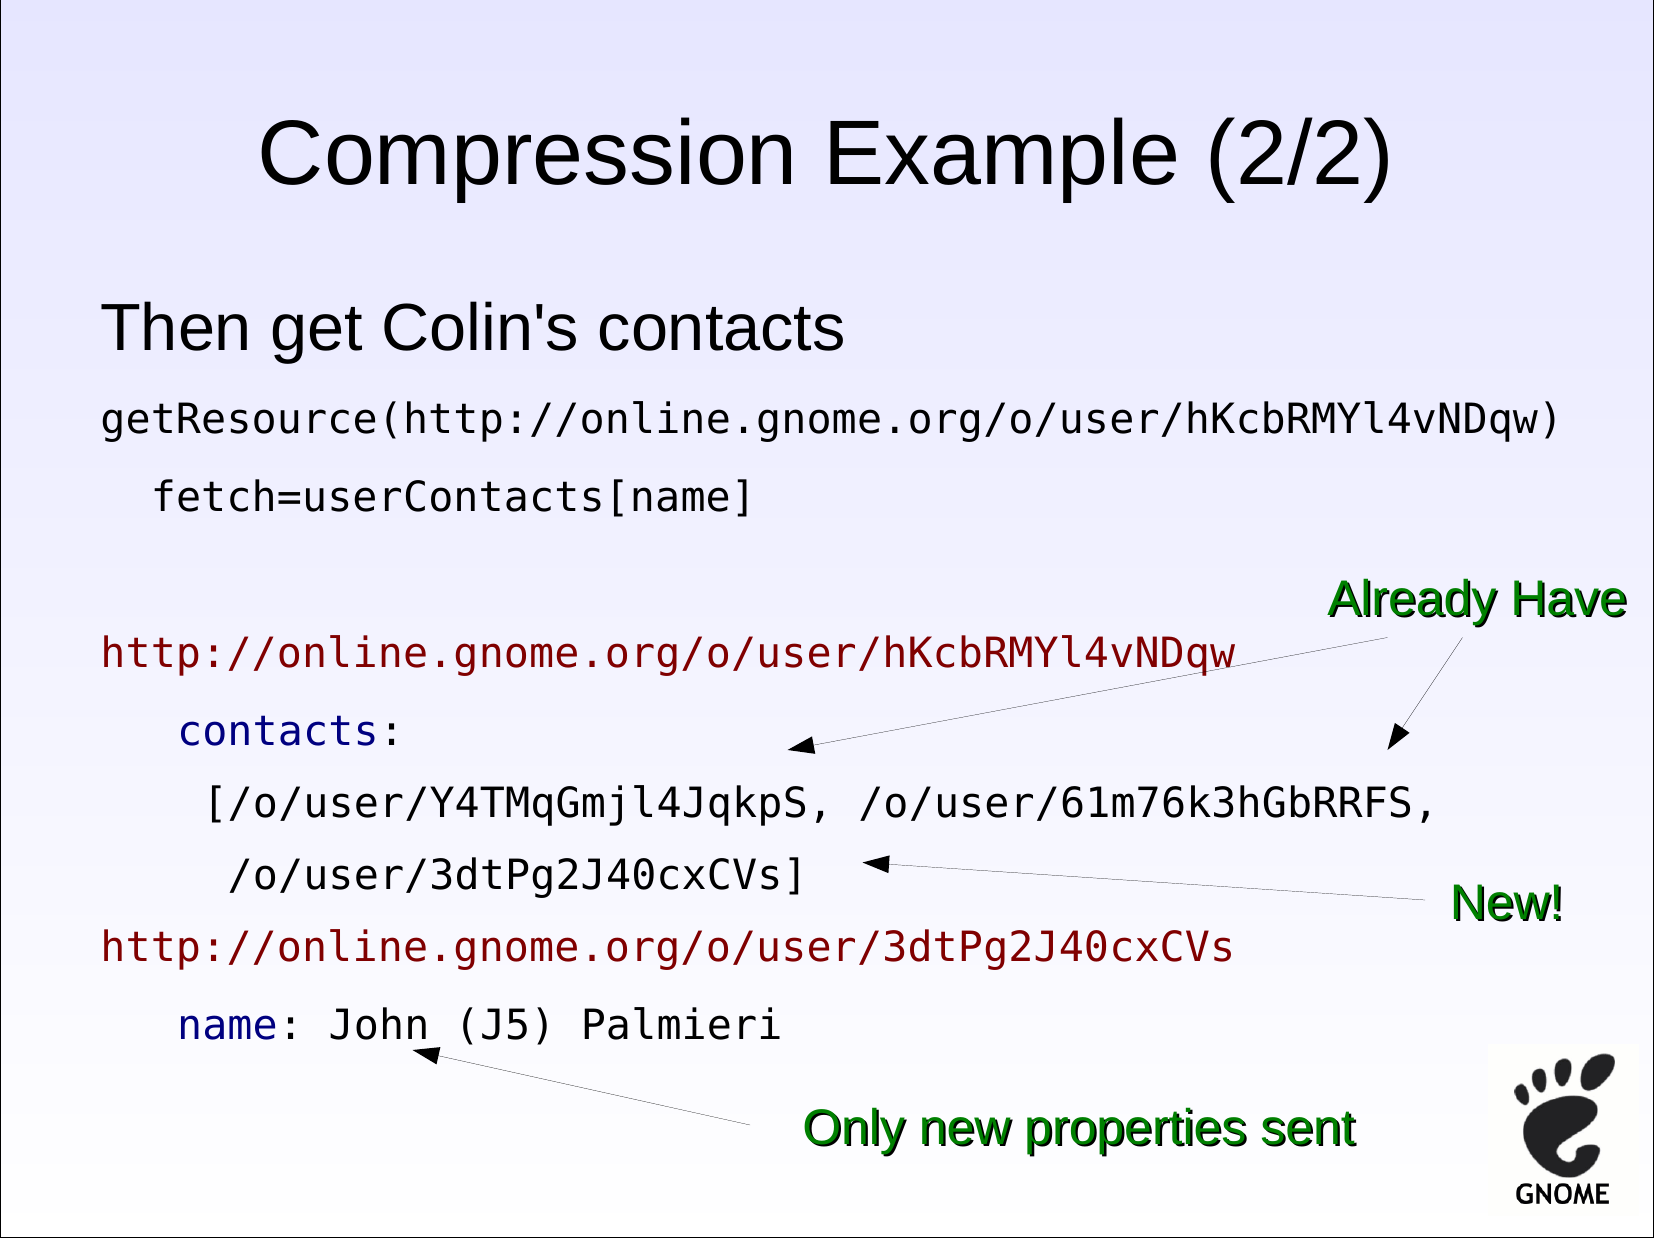

# Compression Example (2/2)
Then get Colin's contacts
getResource(http://online.gnome.org/o/user/hKcbRMYl4vNDqw)
 fetch=userContacts[name]
http://online.gnome.org/o/user/hKcbRMYl4vNDqw
contacts:
 [/o/user/Y4TMqGmjl4JqkpS, /o/user/61m76k3hGbRRFS,
 /o/user/3dtPg2J40cxCVs]
http://online.gnome.org/o/user/3dtPg2J40cxCVs
name: John (J5) Palmieri
Already Have
New!
Only new properties sent